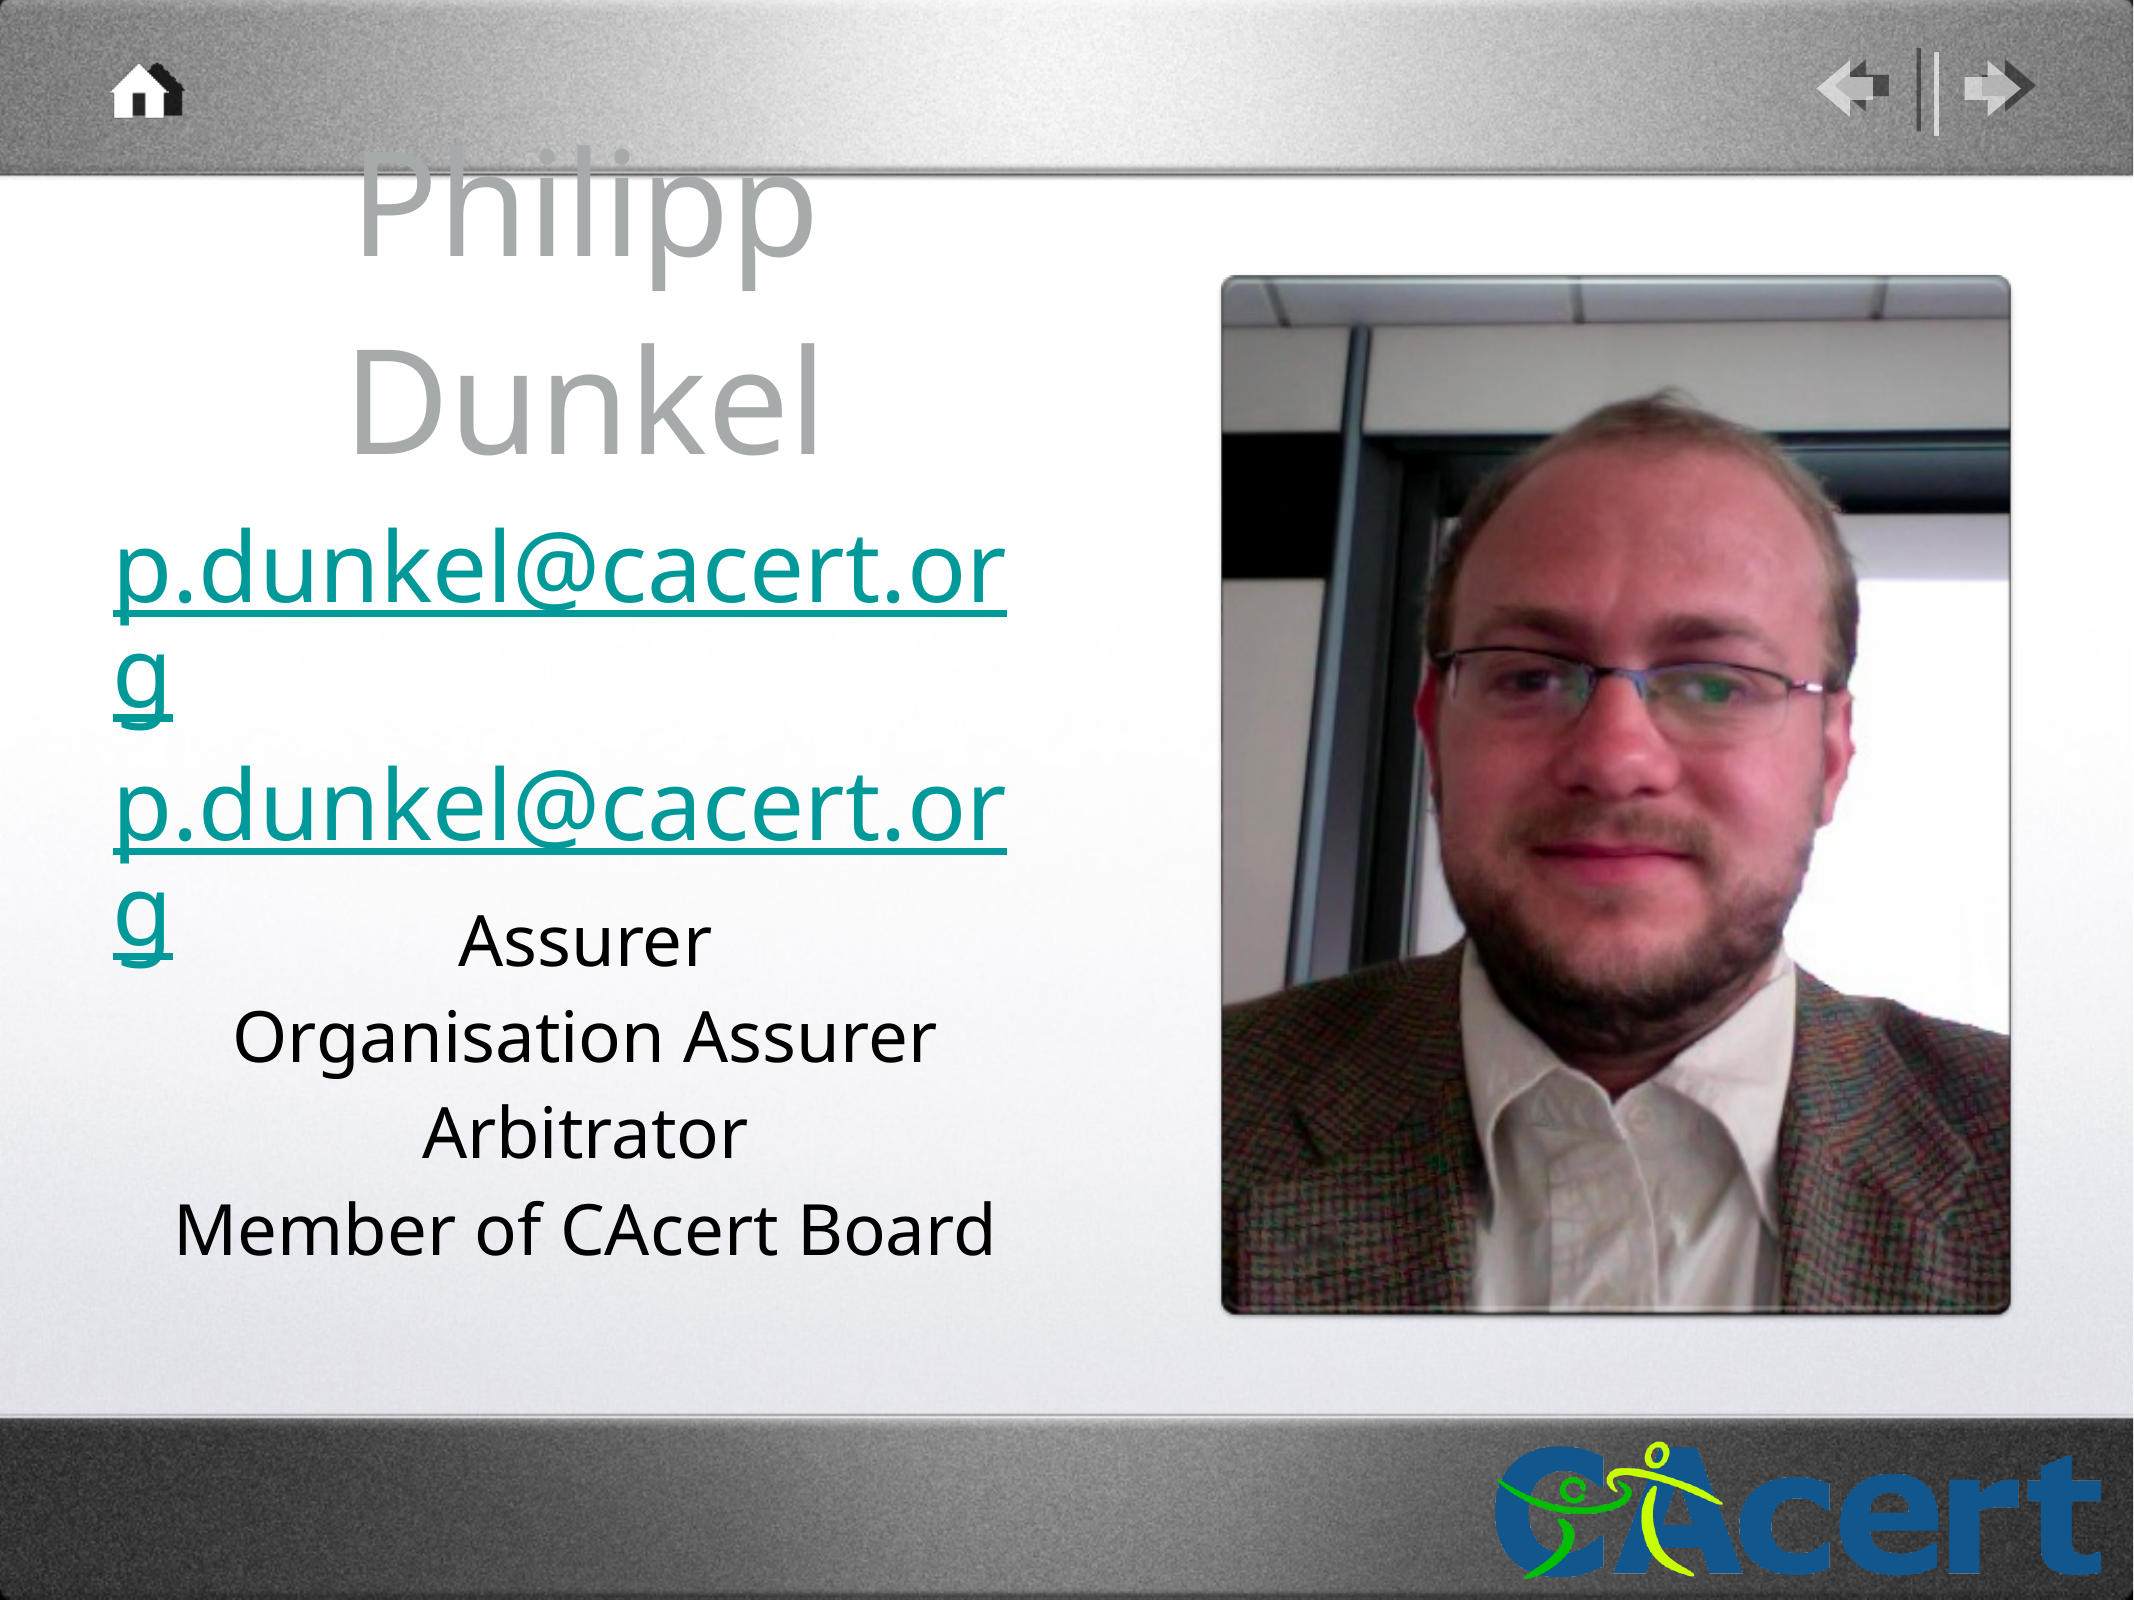

# Philipp Dunkel p.dunkel@cacert.org
p.dunkel@cacert.org
Assurer
Organisation Assurer
Arbitrator
Member of CAcert Board